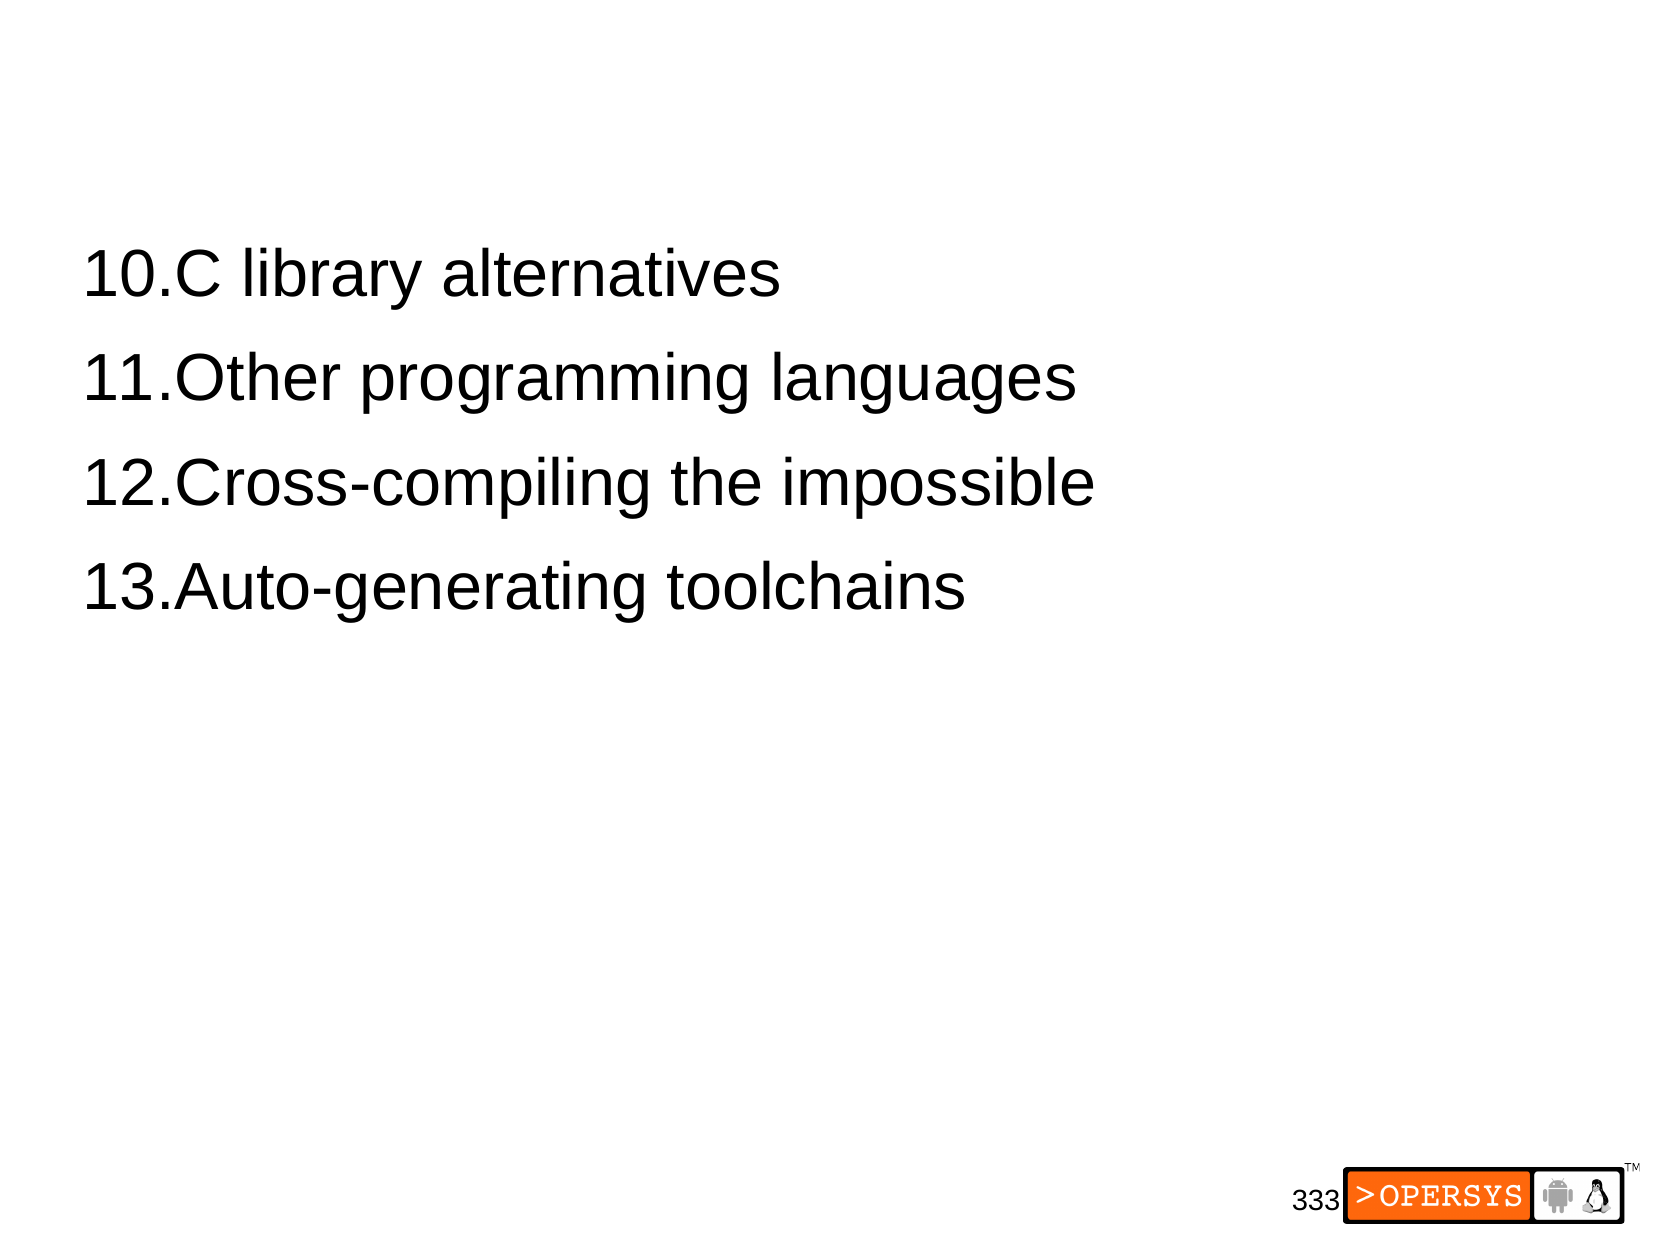

# C library alternatives
Other programming languages
Cross-compiling the impossible
Auto-generating toolchains